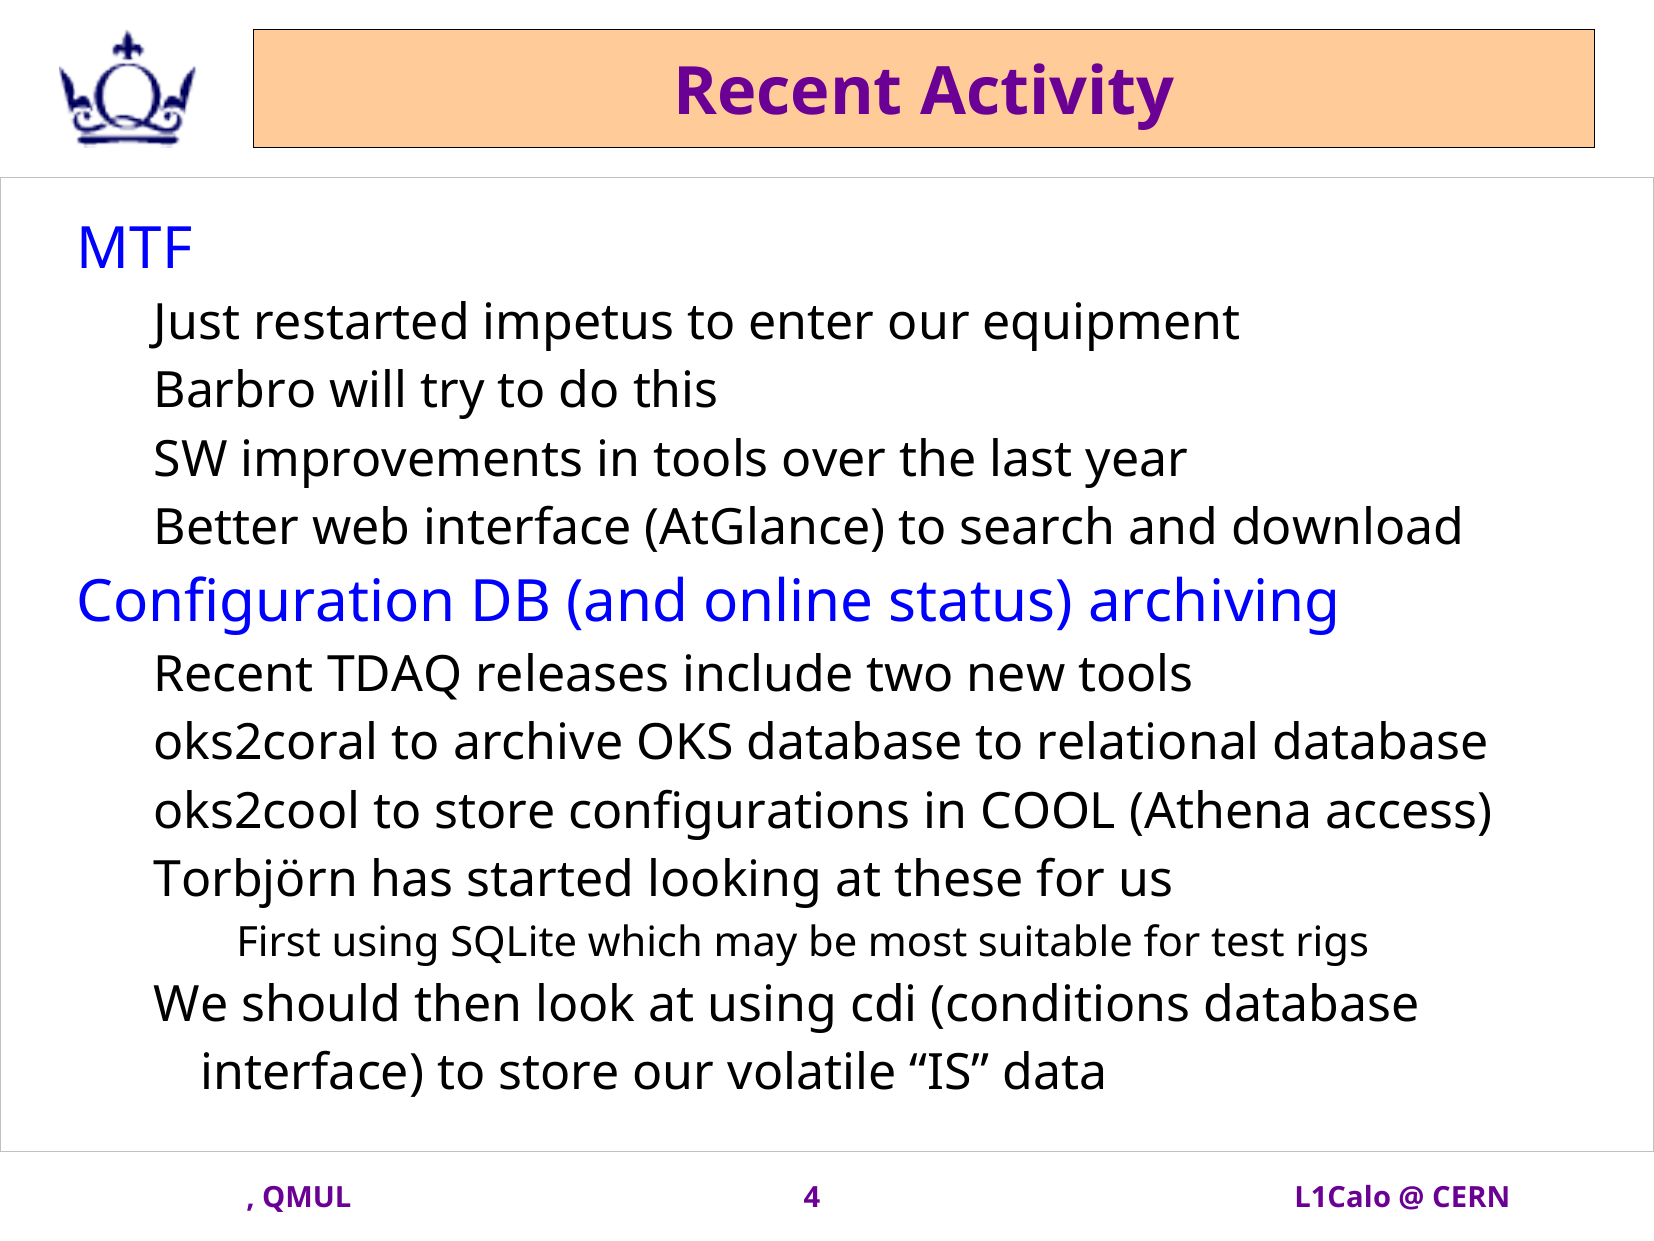

# Recent Activity
MTF
Just restarted impetus to enter our equipment
Barbro will try to do this
SW improvements in tools over the last year
Better web interface (AtGlance) to search and download
Configuration DB (and online status) archiving
Recent TDAQ releases include two new tools
oks2coral to archive OKS database to relational database
oks2cool to store configurations in COOL (Athena access)
Torbjörn has started looking at these for us
First using SQLite which may be most suitable for test rigs
We should then look at using cdi (conditions database interface) to store our volatile “IS” data